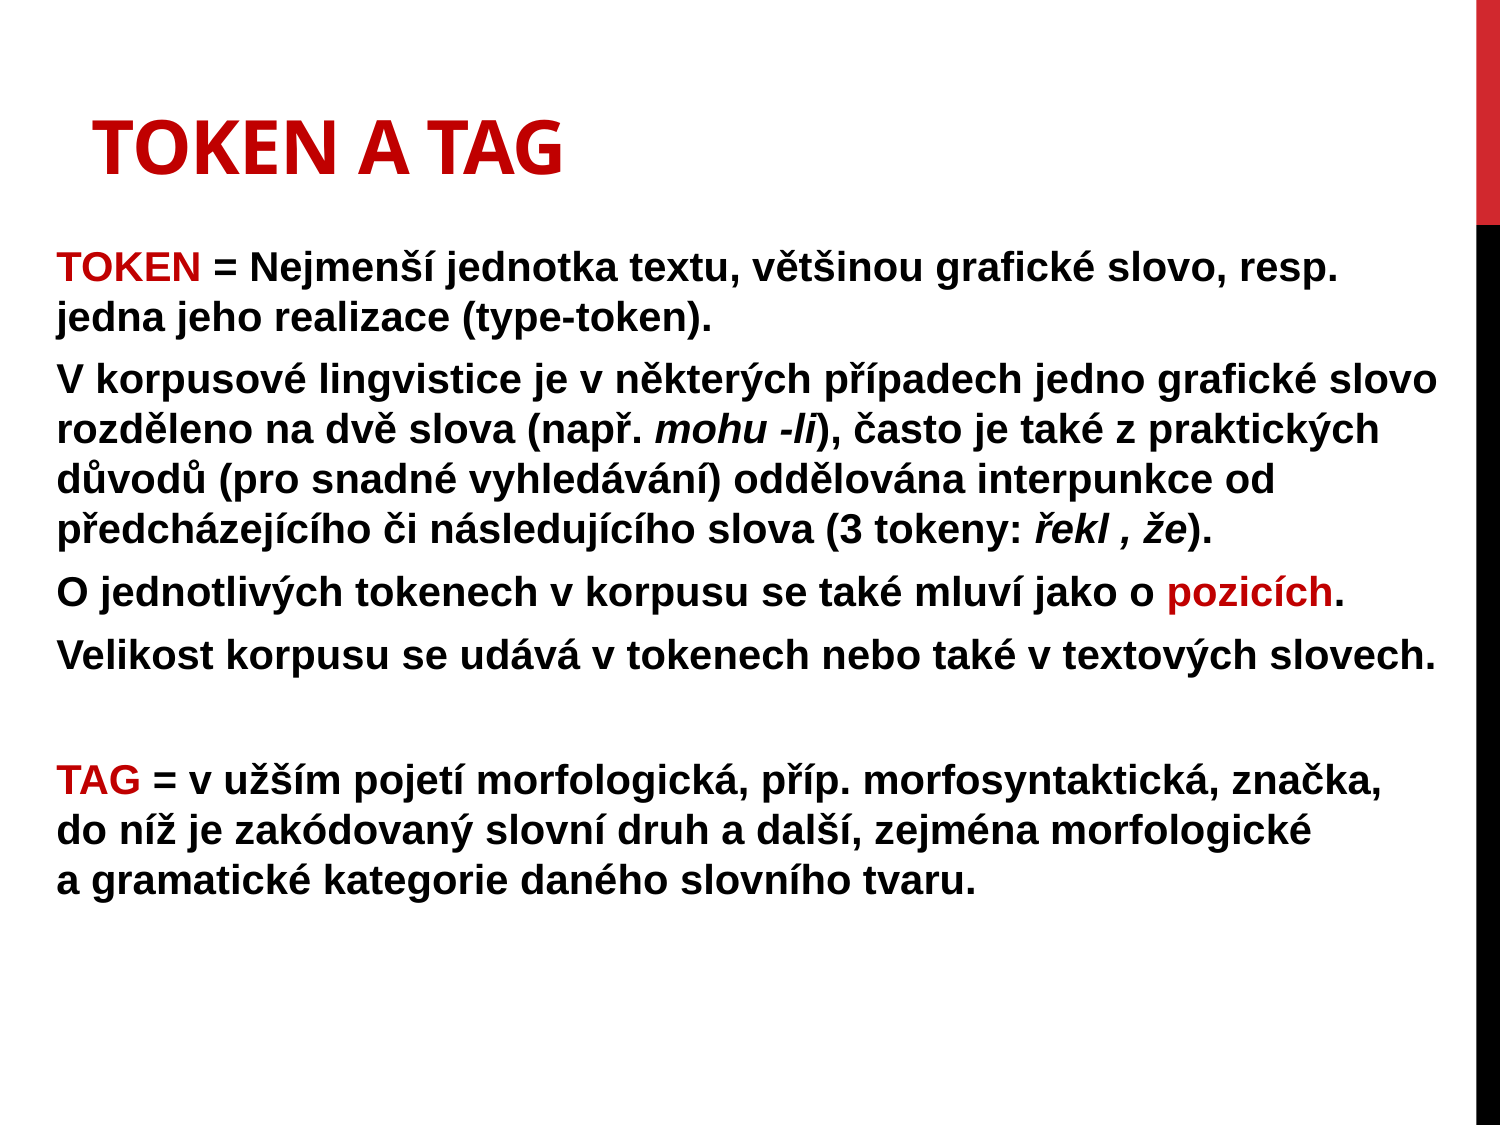

# TOKEN A TAG
TOKEN = Nejmenší jednotka textu, většinou grafické slovo, resp. jedna jeho realizace (type-token).
V korpusové lingvistice je v některých případech jedno grafické slovo rozděleno na dvě slova (např. mohu ‑li), často je také z praktických důvodů (pro snadné vyhledávání) oddělována interpunkce od předcházejícího či následujícího slova (3 tokeny: řekl , že).
O jednotlivých tokenech v korpusu se také mluví jako o pozicích.
Velikost korpusu se udává v tokenech nebo také v textových slovech.
TAG = v užším pojetí morfologická, příp. morfosyntaktická, značka, do níž je zakódovaný slovní druh a další, zejména morfologické a gramatické kategorie daného slovního tvaru.